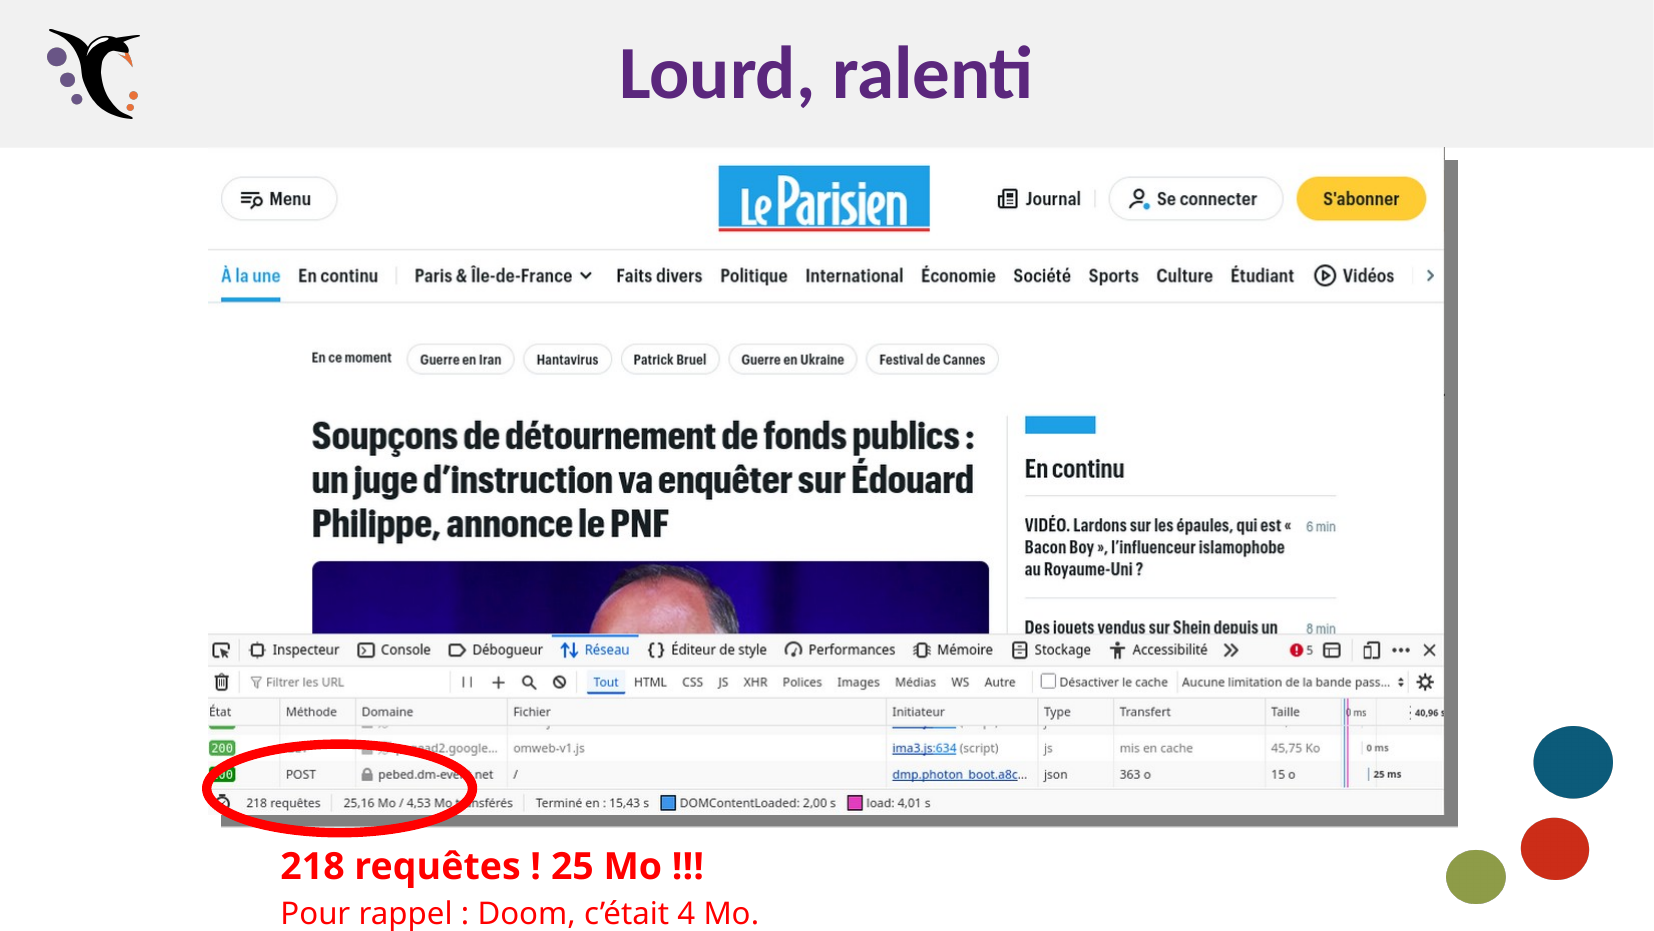

# Lourd, ralenti
218 requêtes ! 25 Mo !!!
Pour rappel : Doom, c’était 4 Mo.